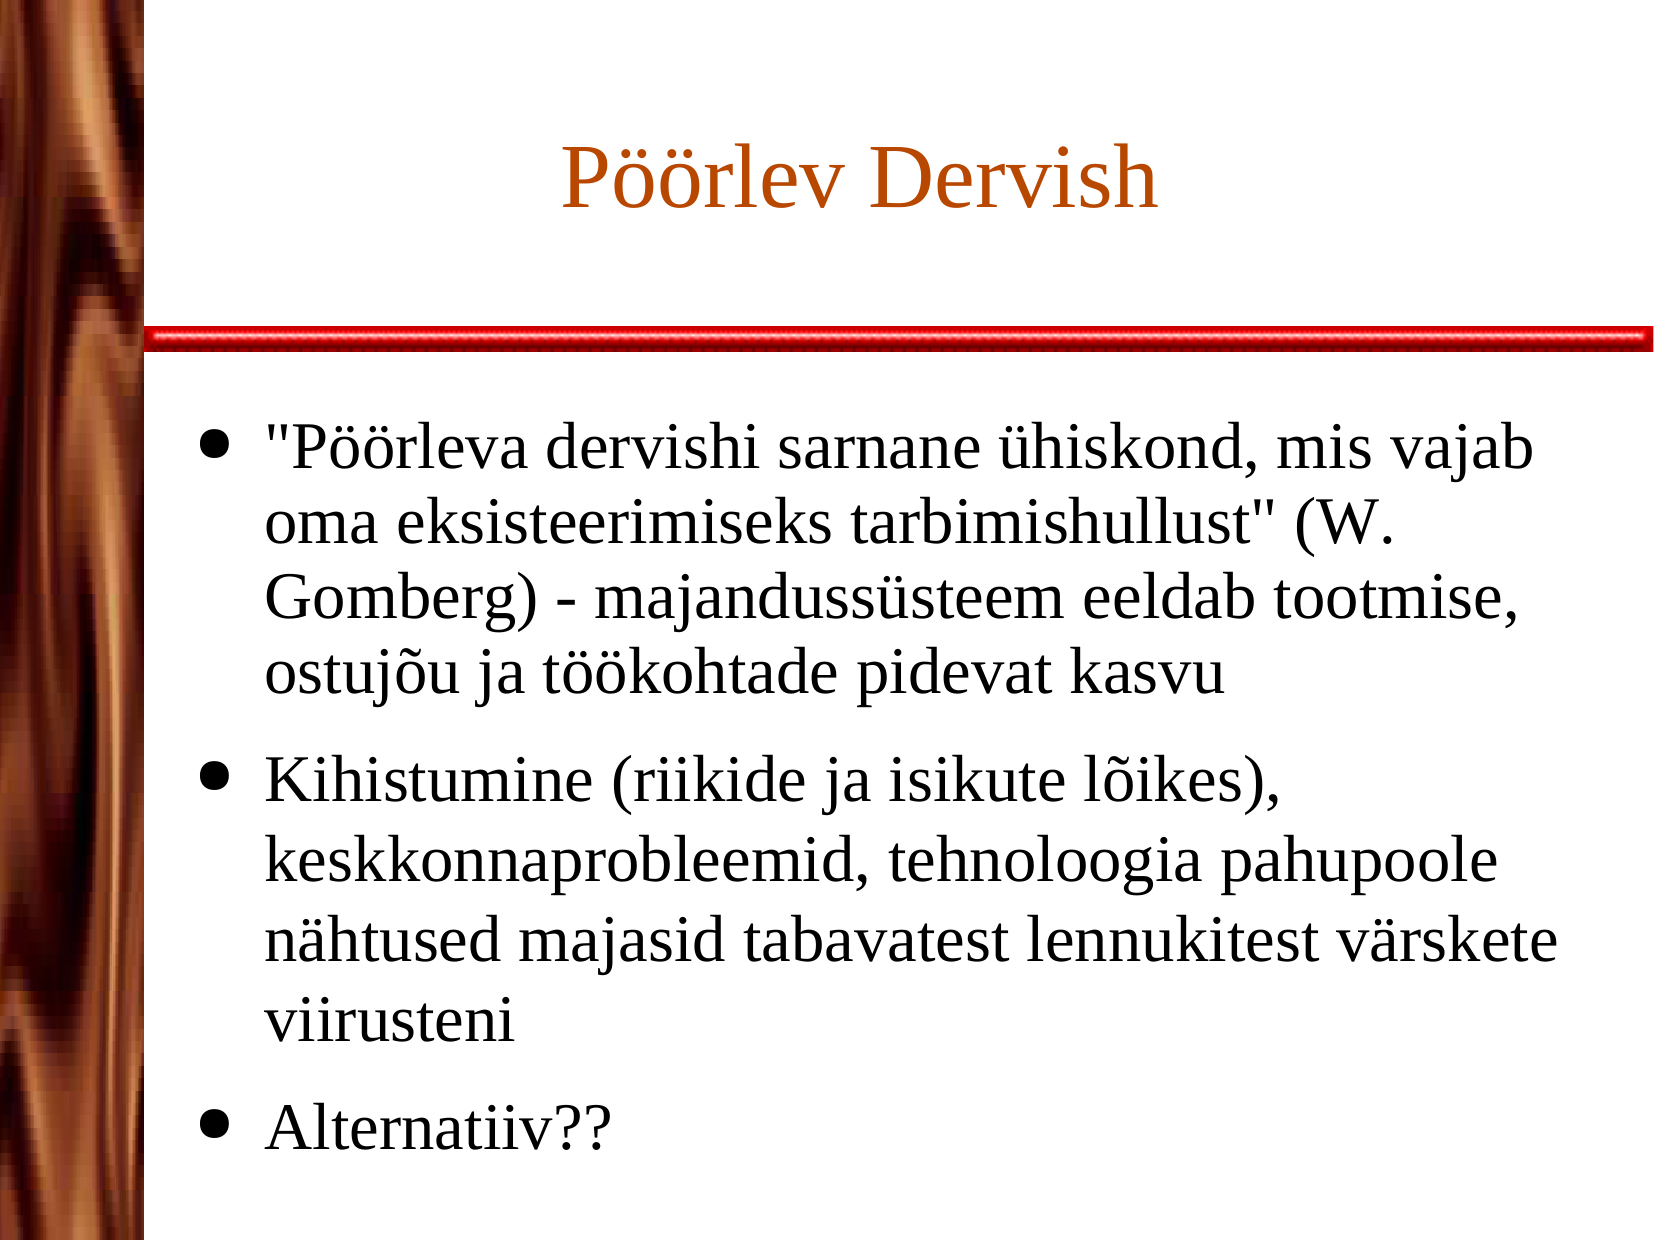

# Pöörlev Dervish
"Pöörleva dervishi sarnane ühiskond, mis vajab oma eksisteerimiseks tarbimishullust" (W. Gomberg) - majandussüsteem eeldab tootmise, ostujõu ja töökohtade pidevat kasvu
Kihistumine (riikide ja isikute lõikes), keskkonnaprobleemid, tehnoloogia pahupoole nähtused majasid tabavatest lennukitest värskete viirusteni
Alternatiiv??